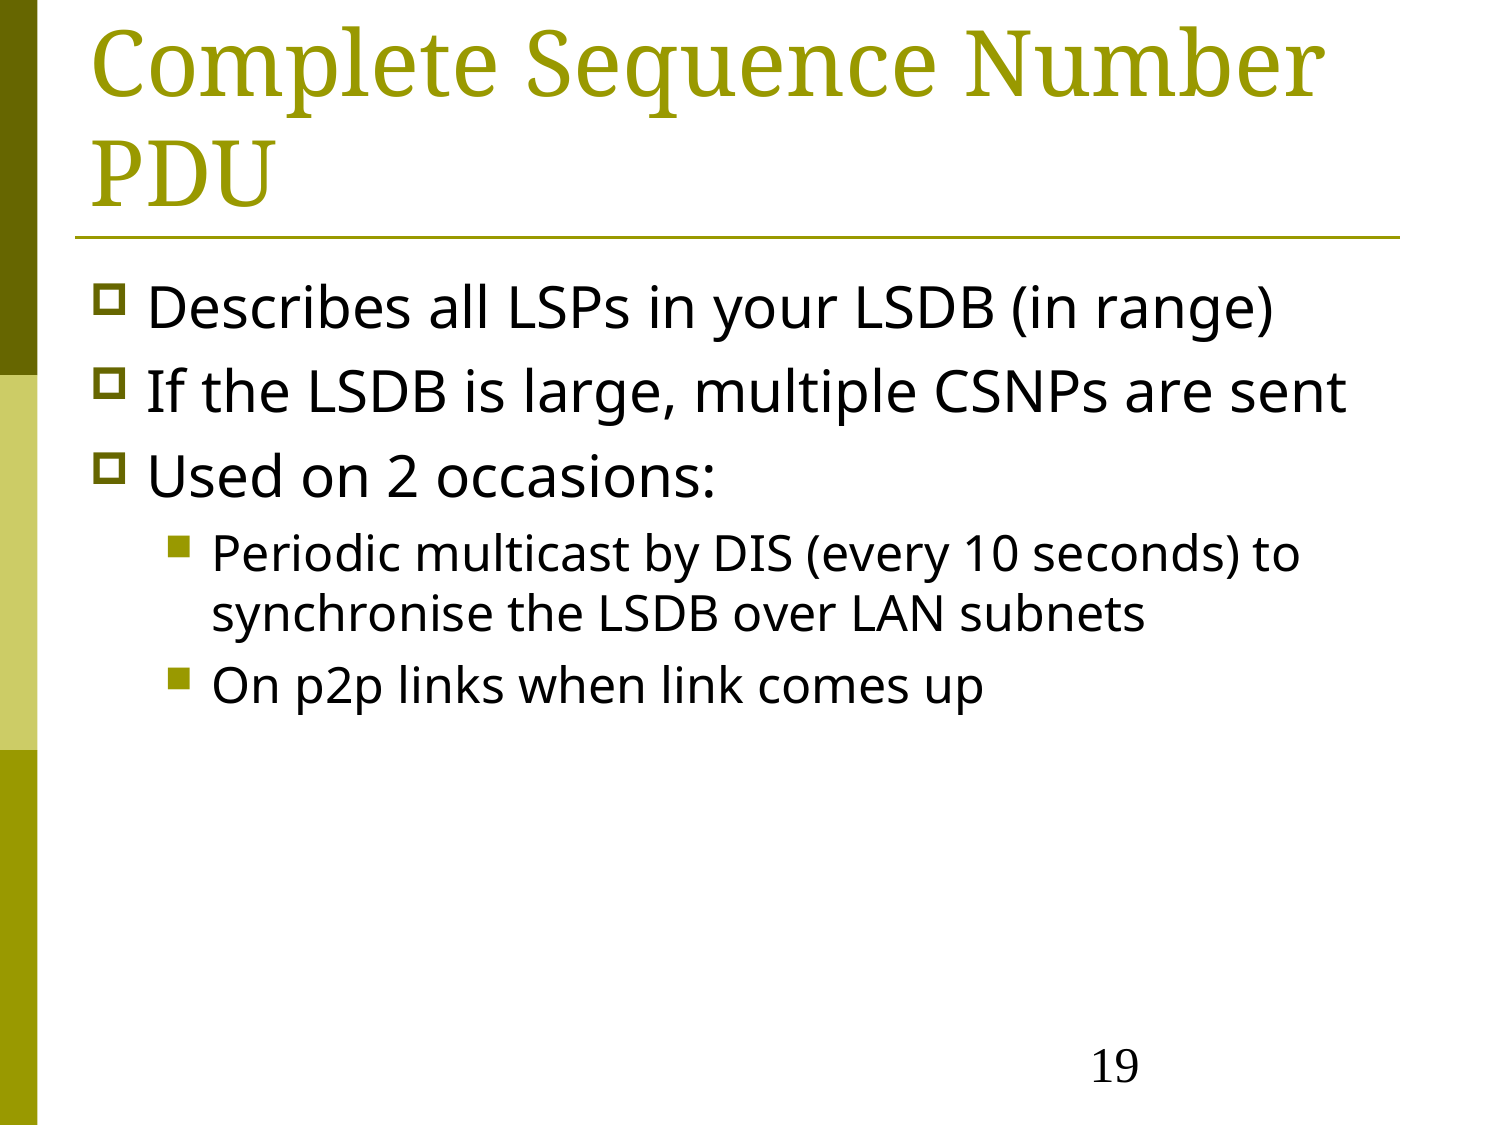

# Complete Sequence Number PDU
Describes all LSPs in your LSDB (in range)
If the LSDB is large, multiple CSNPs are sent
Used on 2 occasions:
Periodic multicast by DIS (every 10 seconds) to synchronise the LSDB over LAN subnets
On p2p links when link comes up
19